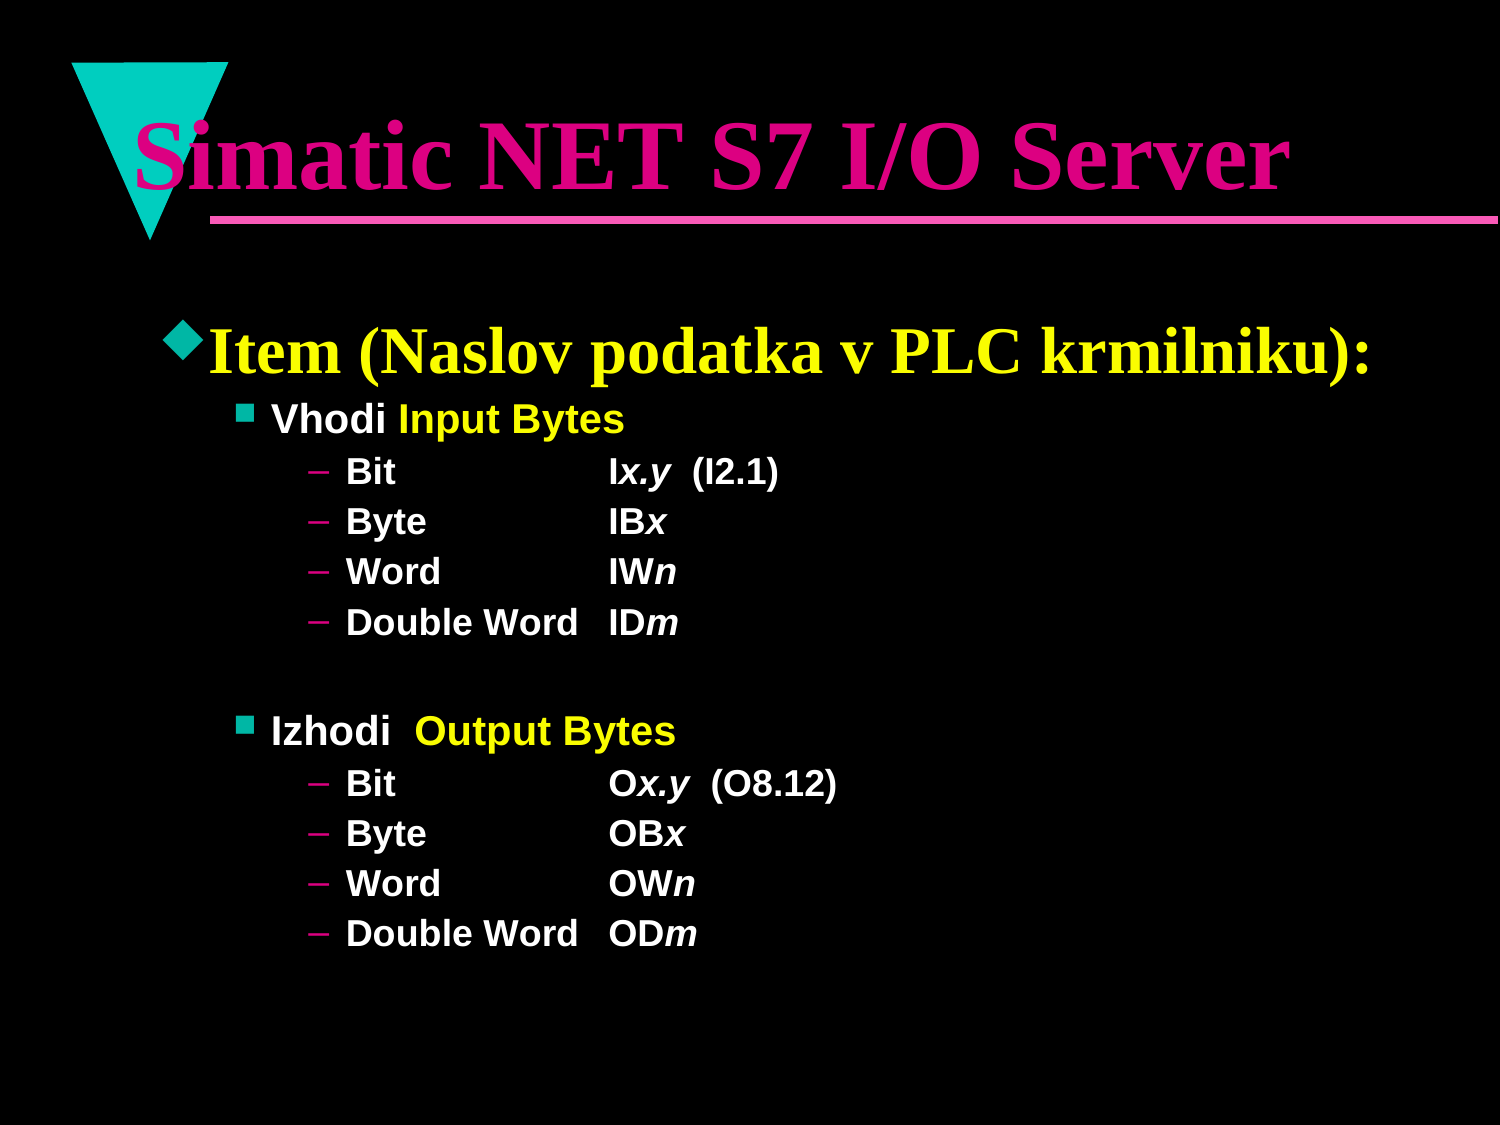

# Simatic NET S7 I/O Server
Item (Naslov podatka v PLC krmilniku):
Vhodi Input Bytes
Bit		Ix.y (I2.1)
Byte		IBx
Word		IWn
Double Word	IDm
Izhodi Output Bytes
Bit		Ox.y (O8.12)
Byte		OBx
Word		OWn
Double Word	ODm
RVP2
I/O komunikacija
33